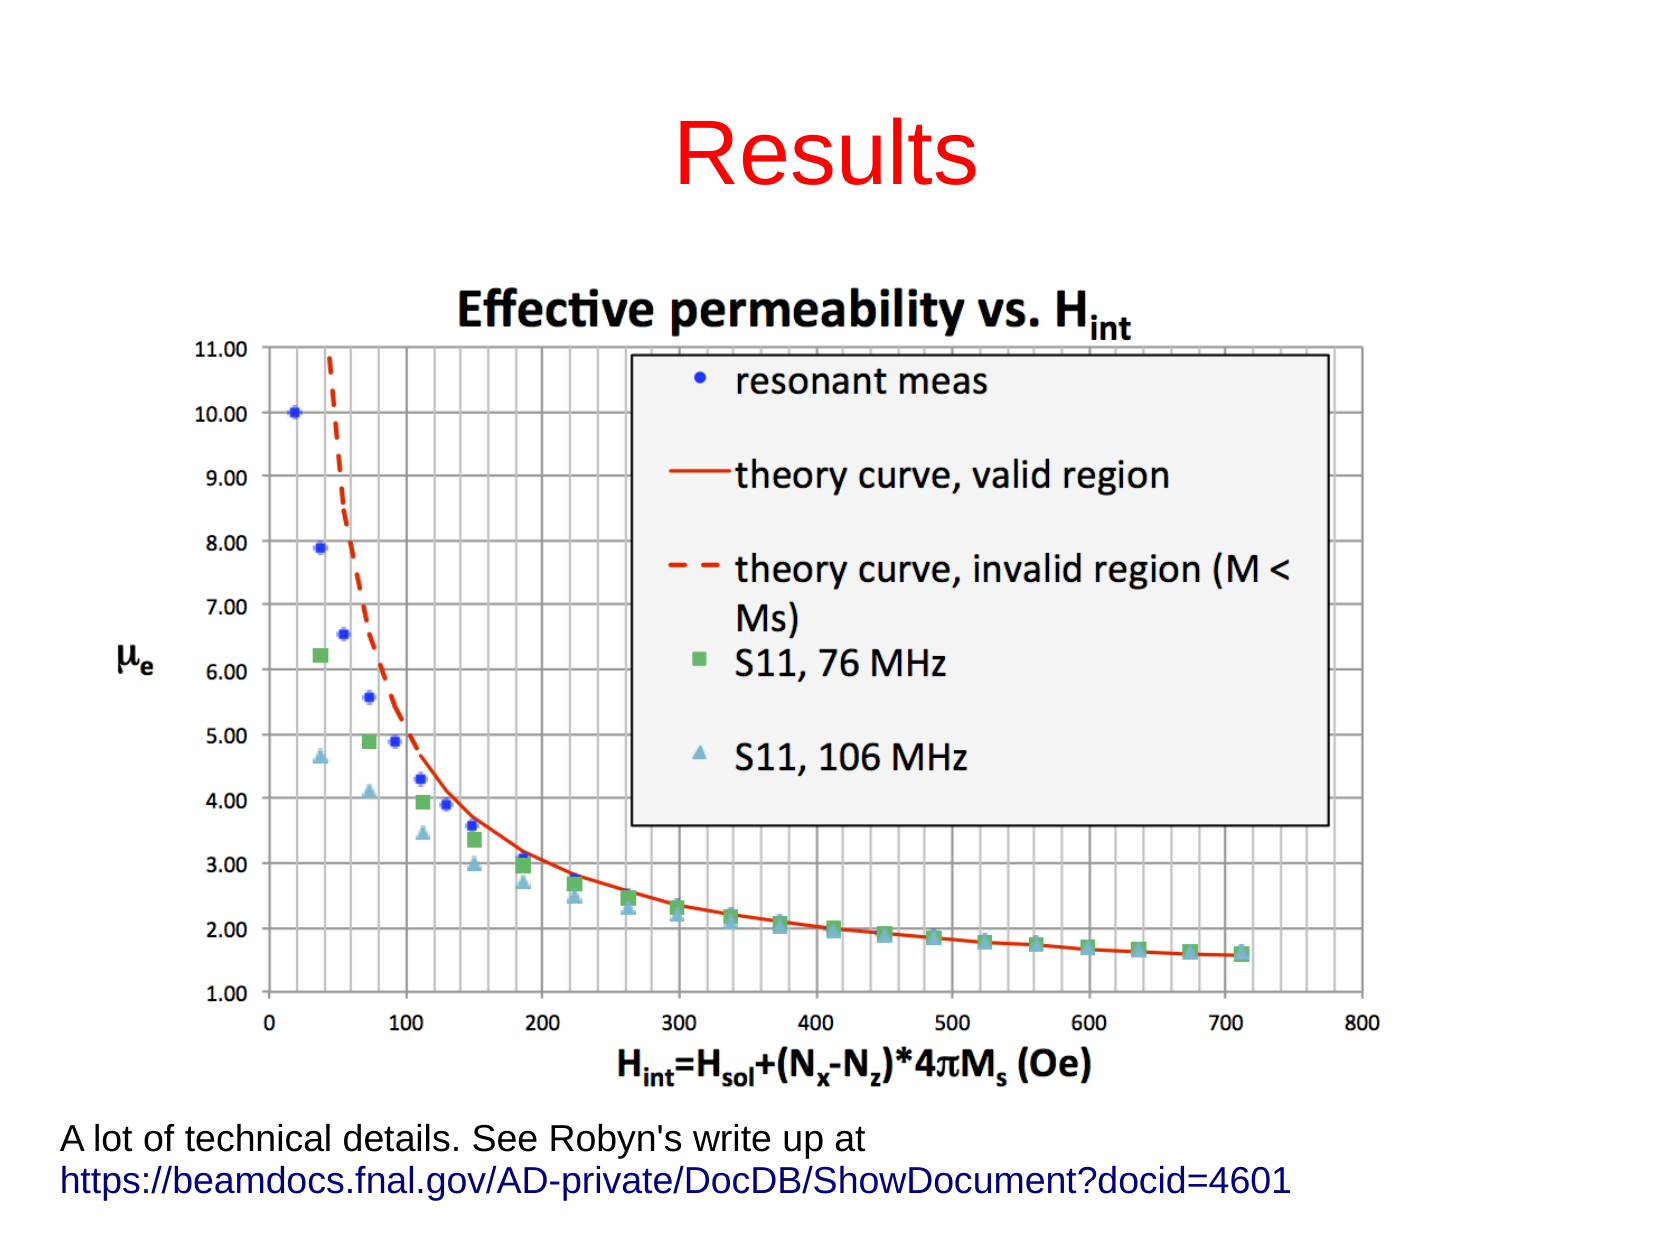

# Results
A lot of technical details. See Robyn's write up at
https://beamdocs.fnal.gov/AD-private/DocDB/ShowDocument?docid=4601